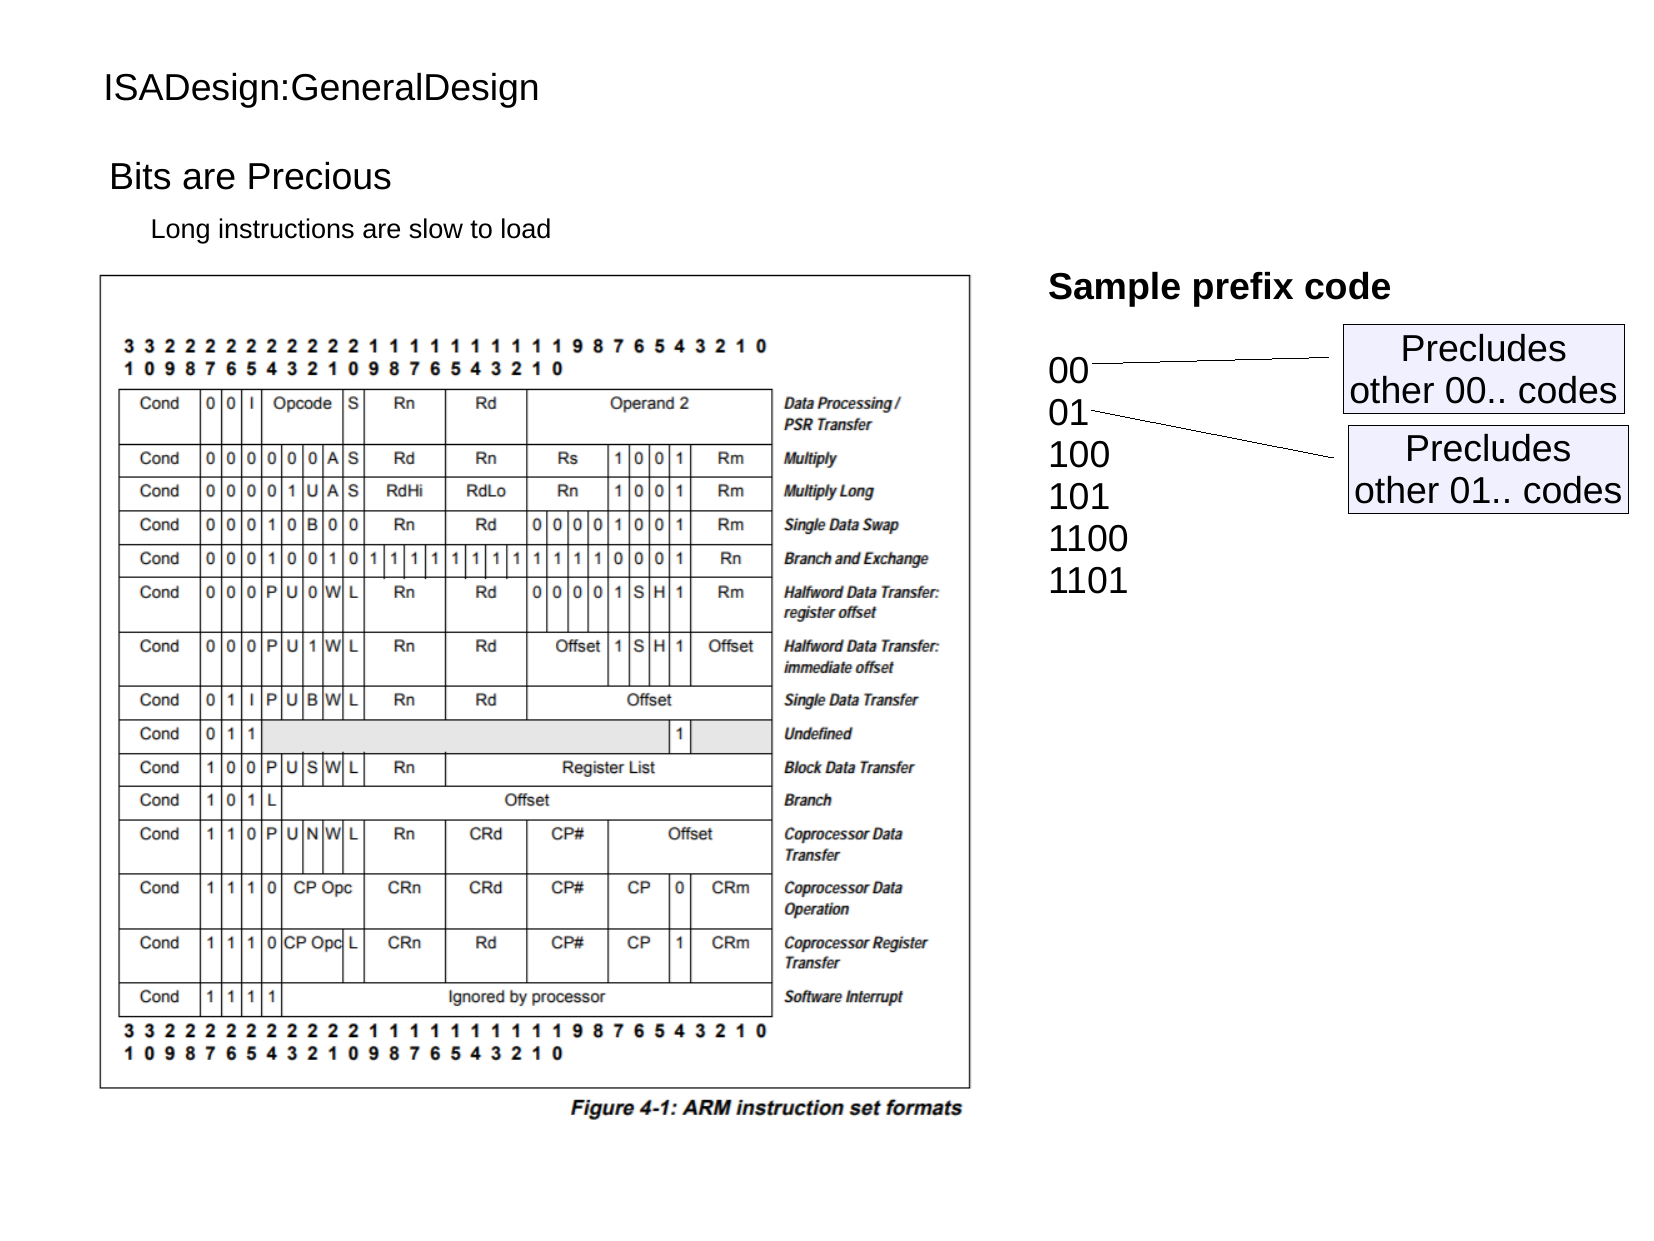

ISADesign:GeneralDesign
Bits are Precious
Long instructions are slow to load
Sample prefix code
00
01
100
101
1100
1101
Precludes
other 00.. codes
Precludes
other 01.. codes